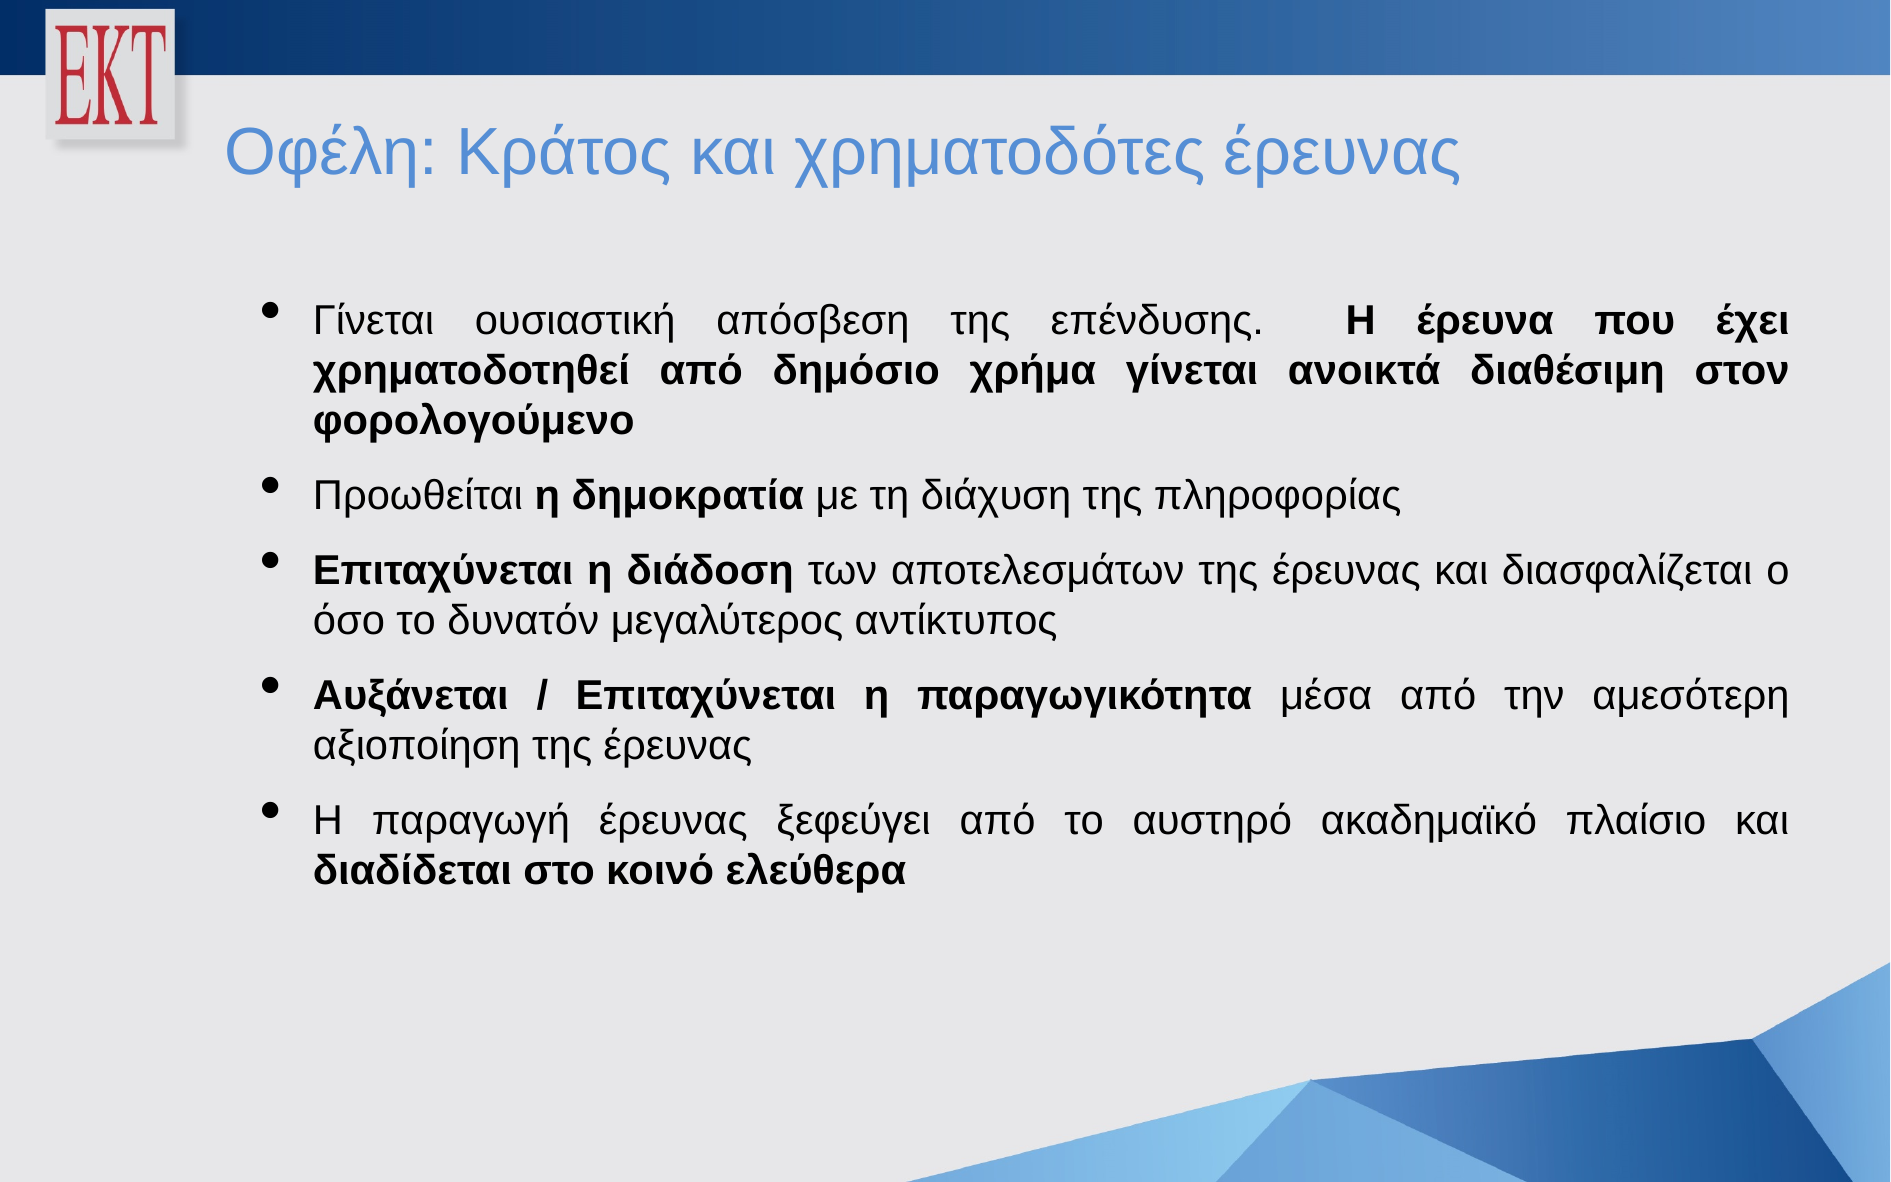

# Οφέλη: Κράτος και χρηματοδότες έρευνας
Γίνεται ουσιαστική απόσβεση της επένδυσης. Η έρευνα που έχει χρηματοδοτηθεί από δημόσιο χρήμα γίνεται ανοικτά διαθέσιμη στον φορολογούμενο
Προωθείται η δημοκρατία με τη διάχυση της πληροφορίας
Επιταχύνεται η διάδοση των αποτελεσμάτων της έρευνας και διασφαλίζεται ο όσο το δυνατόν μεγαλύτερος αντίκτυπος
Αυξάνεται / Επιταχύνεται η παραγωγικότητα μέσα από την αμεσότερη αξιοποίηση της έρευνας
Η παραγωγή έρευνας ξεφεύγει από το αυστηρό ακαδημαϊκό πλαίσιο και διαδίδεται στο κοινό ελεύθερα